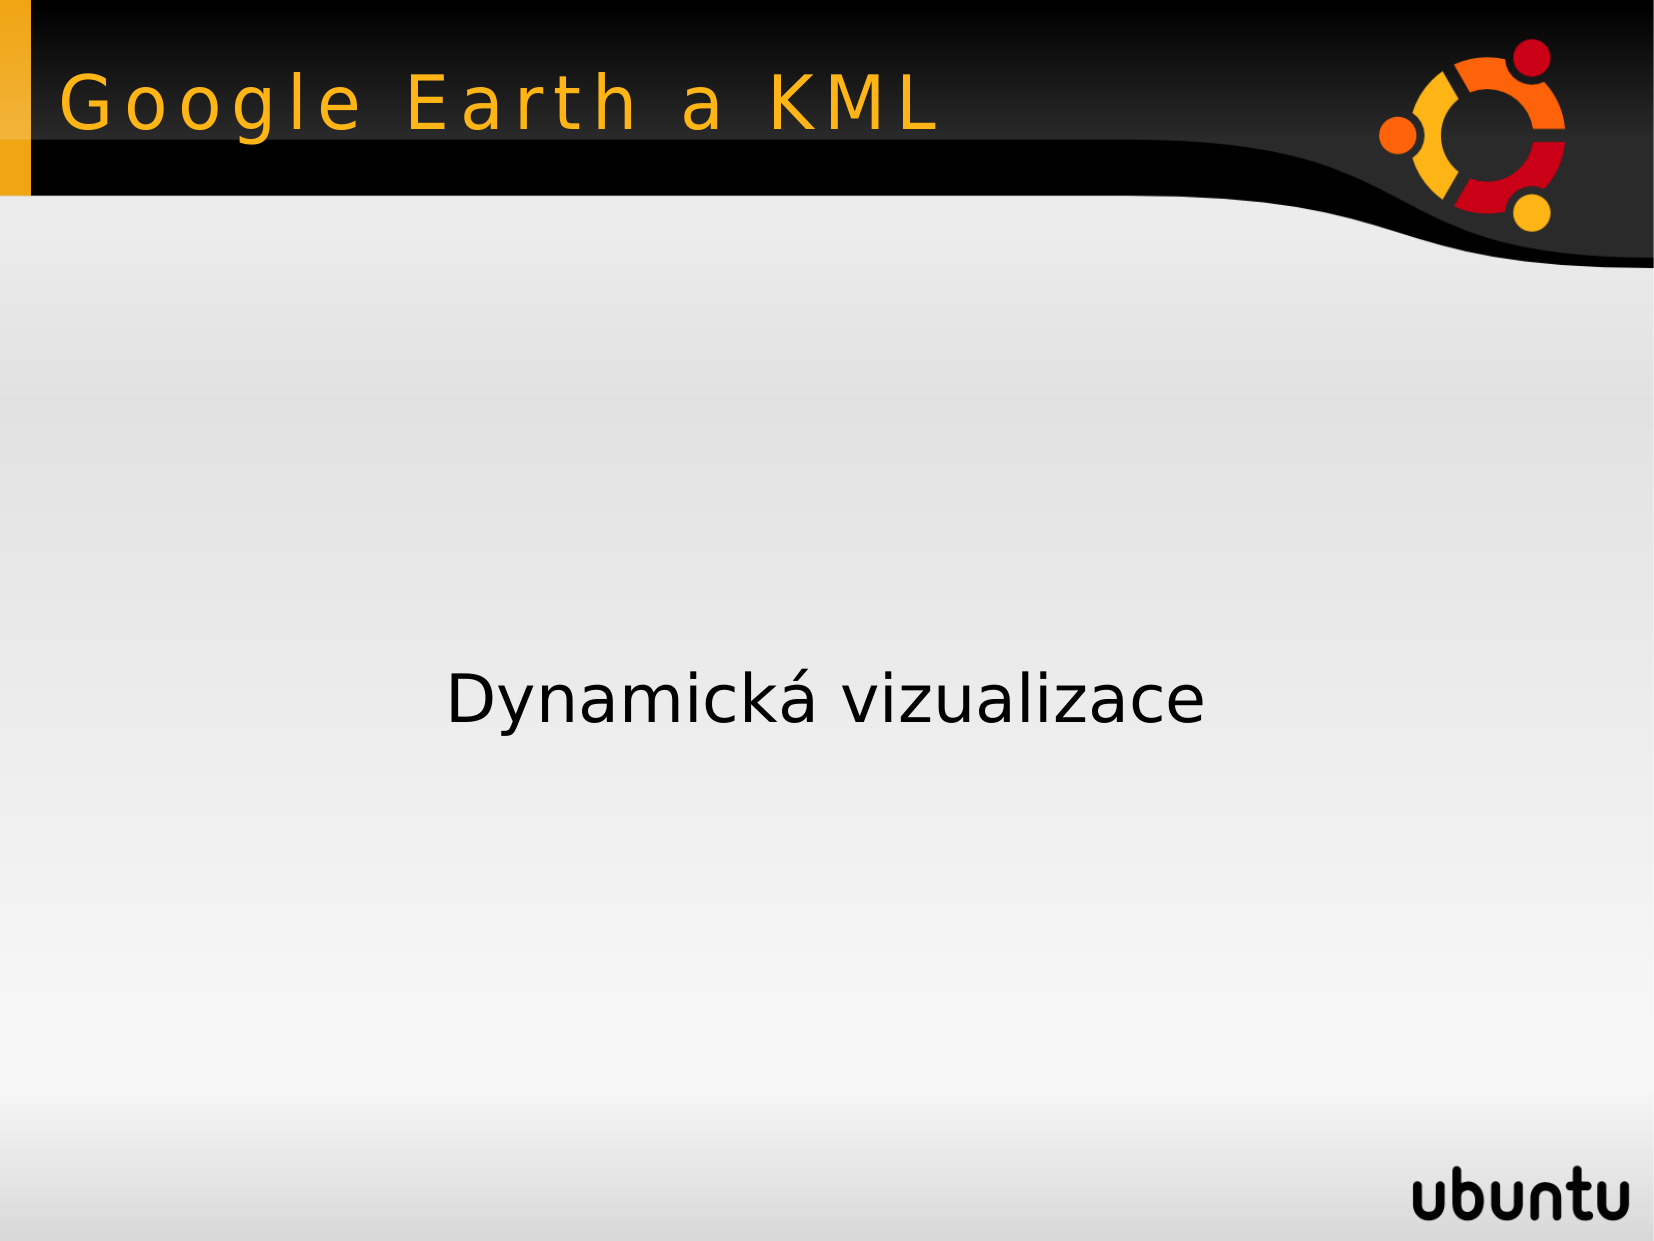

# Google Earth a KML
Dynamická vizualizace